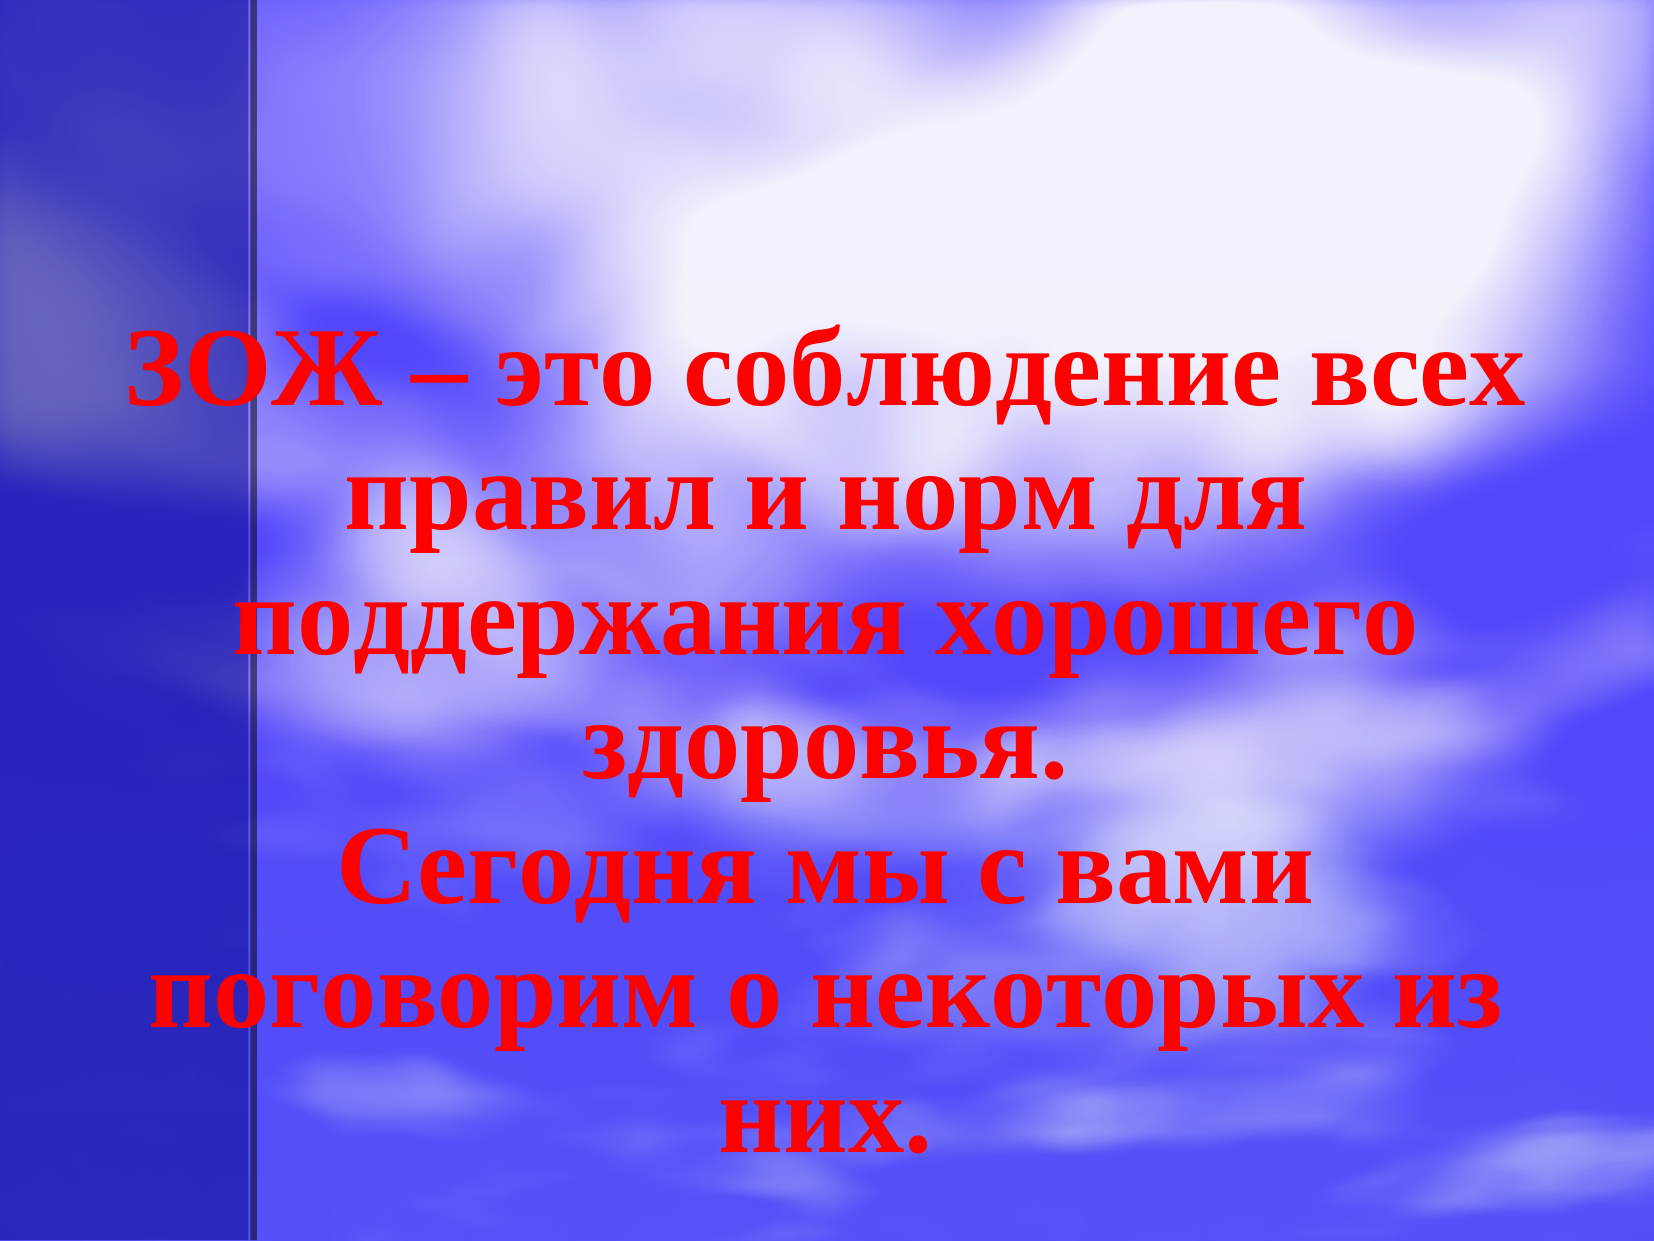

#
ЗОЖ – это соблюдение всех правил и норм для поддержания хорошего здоровья.
Сегодня мы с вами поговорим о некоторых из них.